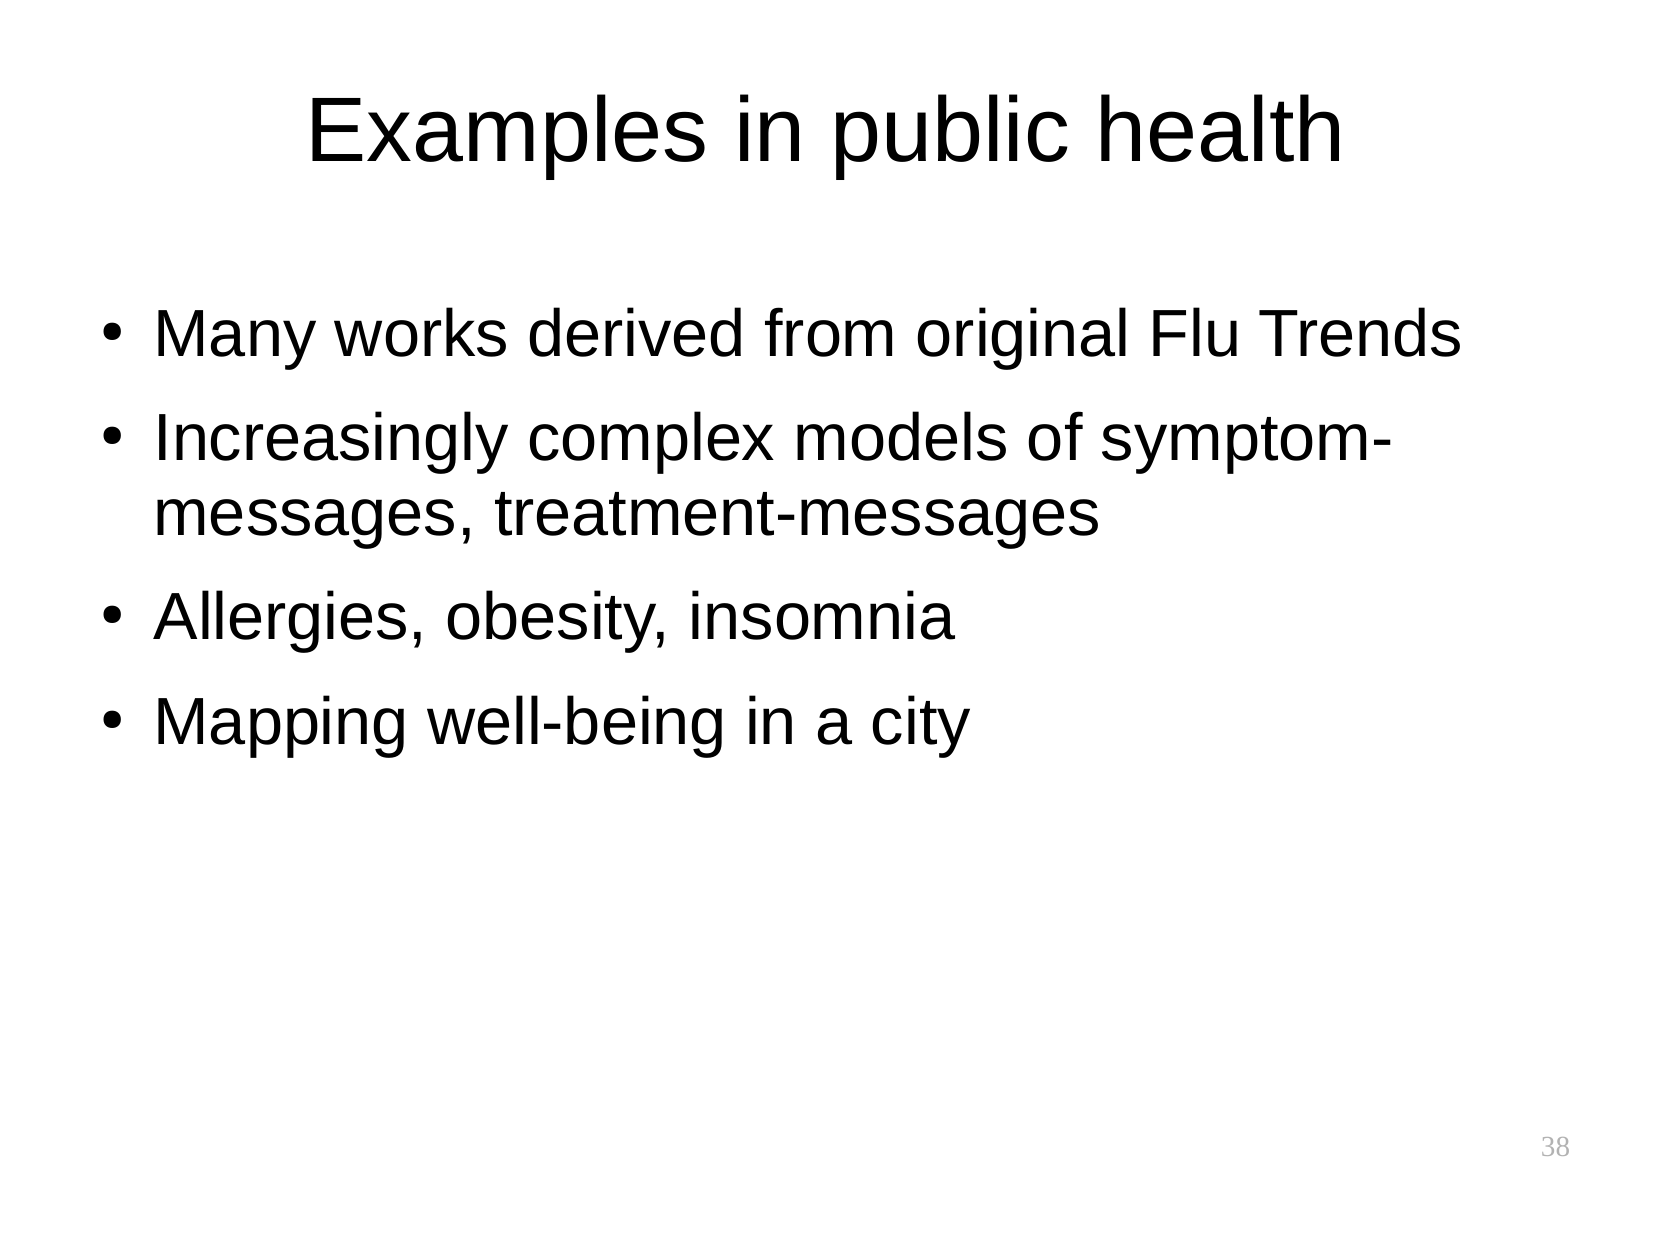

# Examples in public health
Many works derived from original Flu Trends
Increasingly complex models of symptom-messages, treatment-messages
Allergies, obesity, insomnia
Mapping well-being in a city
38